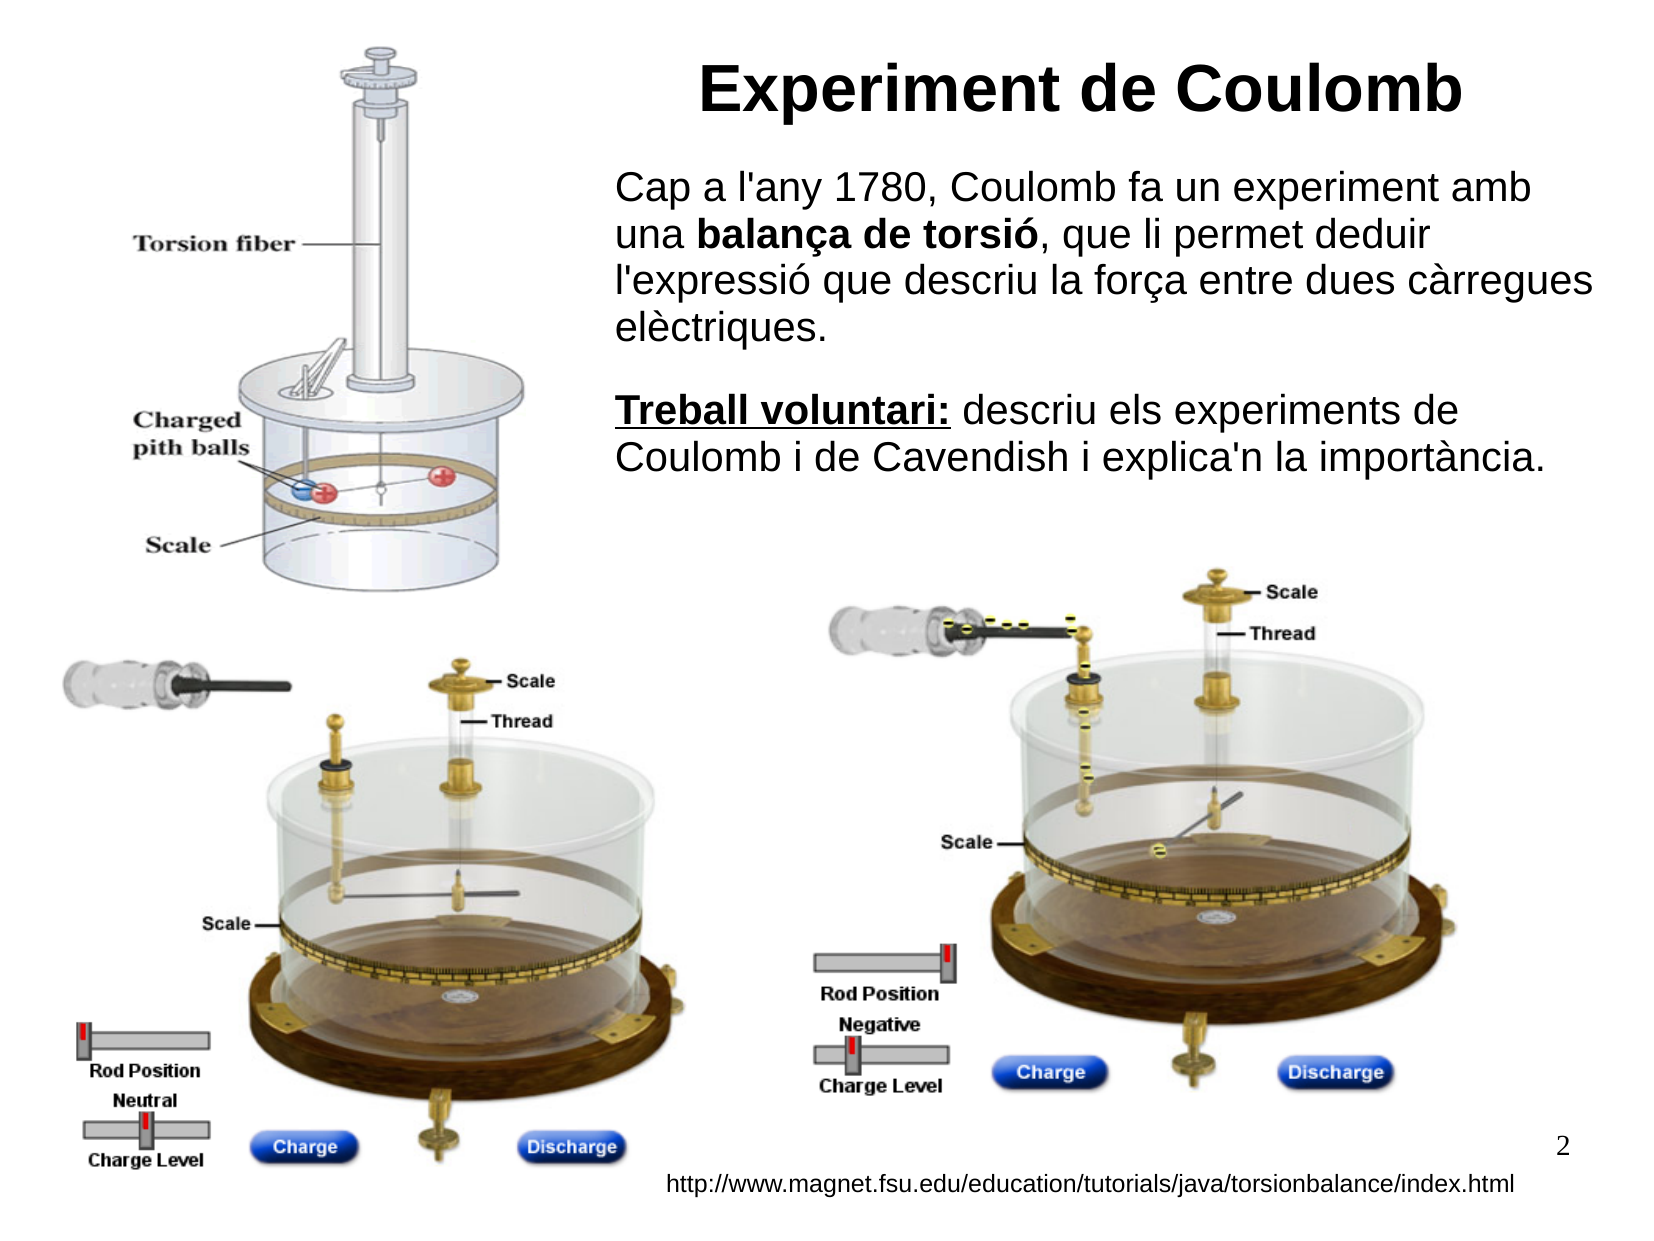

Experiment de Coulomb
Cap a l'any 1780, Coulomb fa un experiment amb una balança de torsió, que li permet deduir l'expressió que descriu la força entre dues càrregues elèctriques.
Treball voluntari: descriu els experiments de Coulomb i de Cavendish i explica'n la importància.
2
http://www.magnet.fsu.edu/education/tutorials/java/torsionbalance/index.html